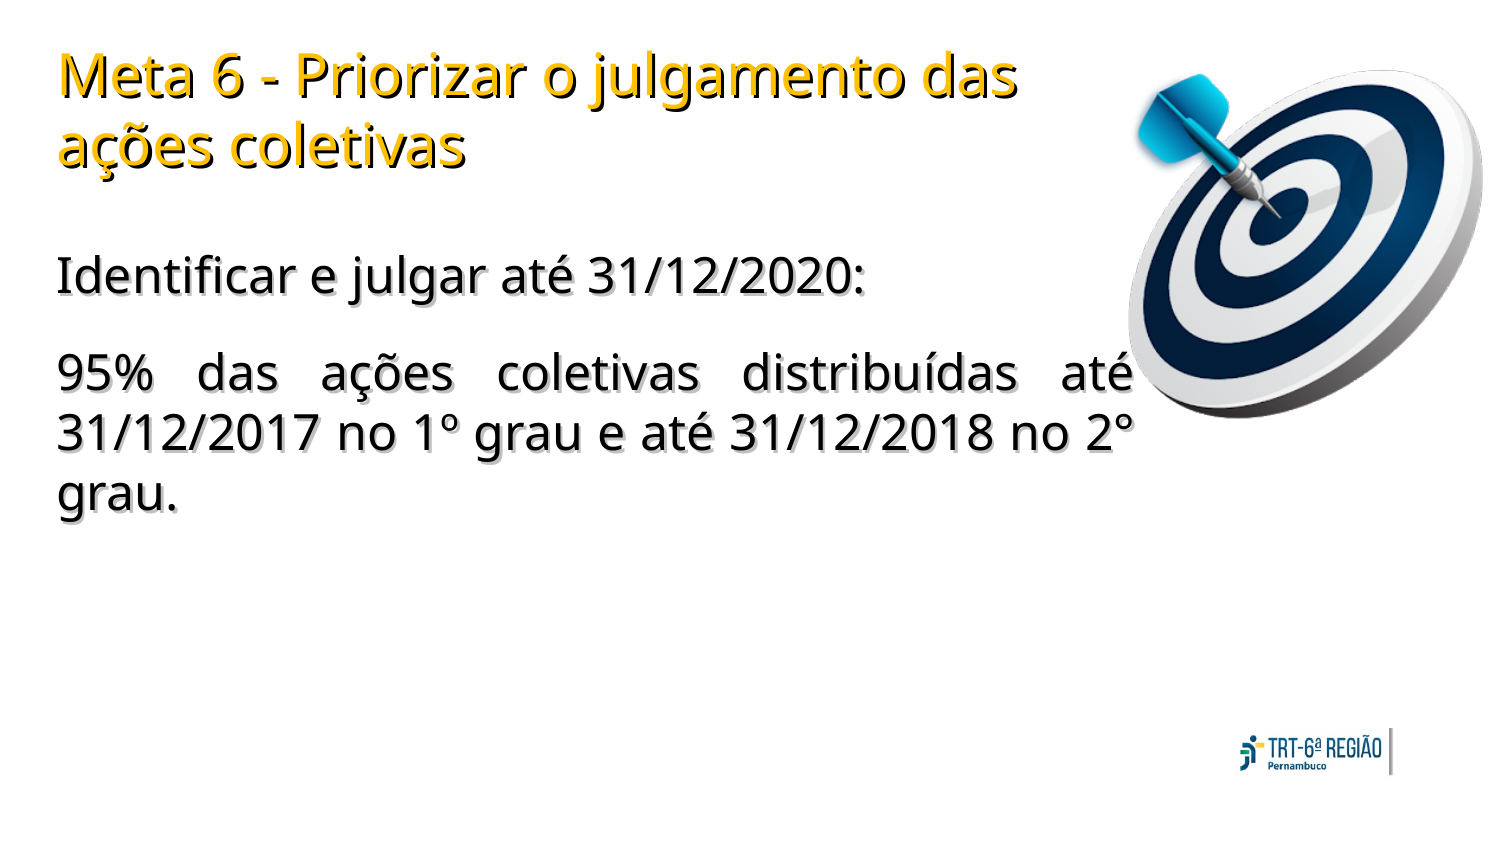

Meta 6 - Priorizar o julgamento das ações coletivas
# Identificar e julgar até 31/12/2020:
95% das ações coletivas distribuídas até 31/12/2017 no 1º grau e até 31/12/2018 no 2° grau.